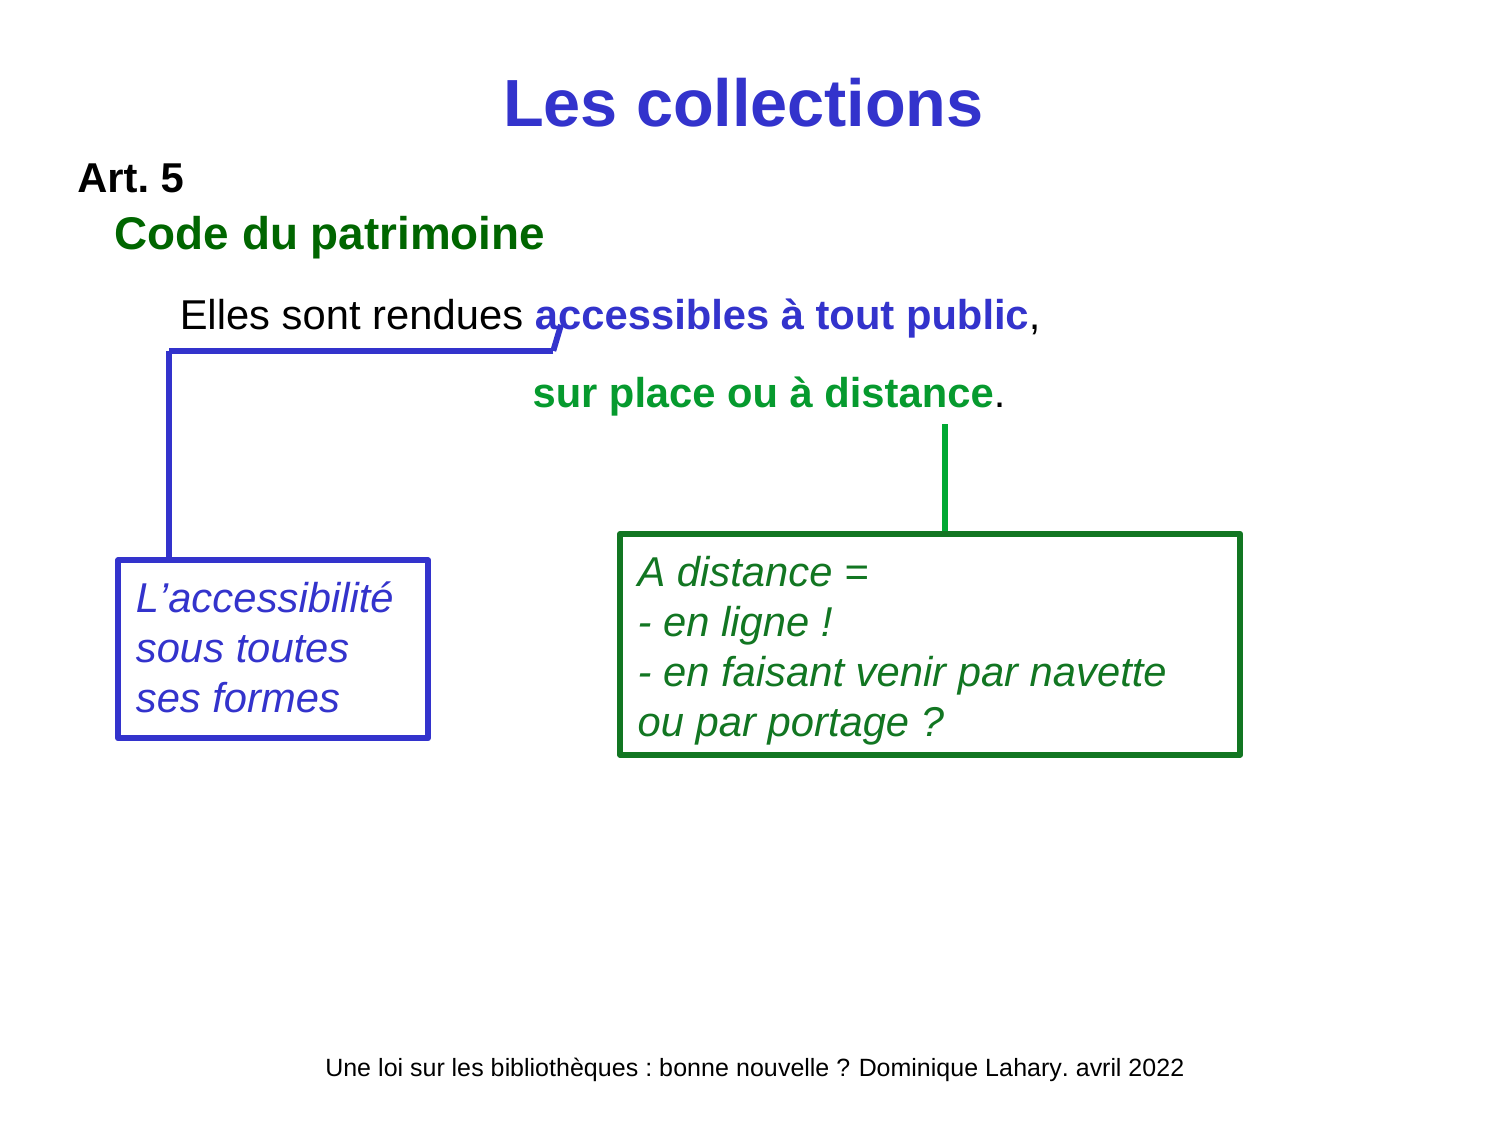

Les collections
Art. 5
Code du patrimoine
 Elles sont rendues accessibles à tout public,
 sur place ou à distance.
A distance =
- en ligne !
- en faisant venir par navette ou par portage ?
L’accessibilité sous toutes ses formes
Une loi sur les bibliothèques : bonne nouvelle ? Dominique Lahary. avril 2022